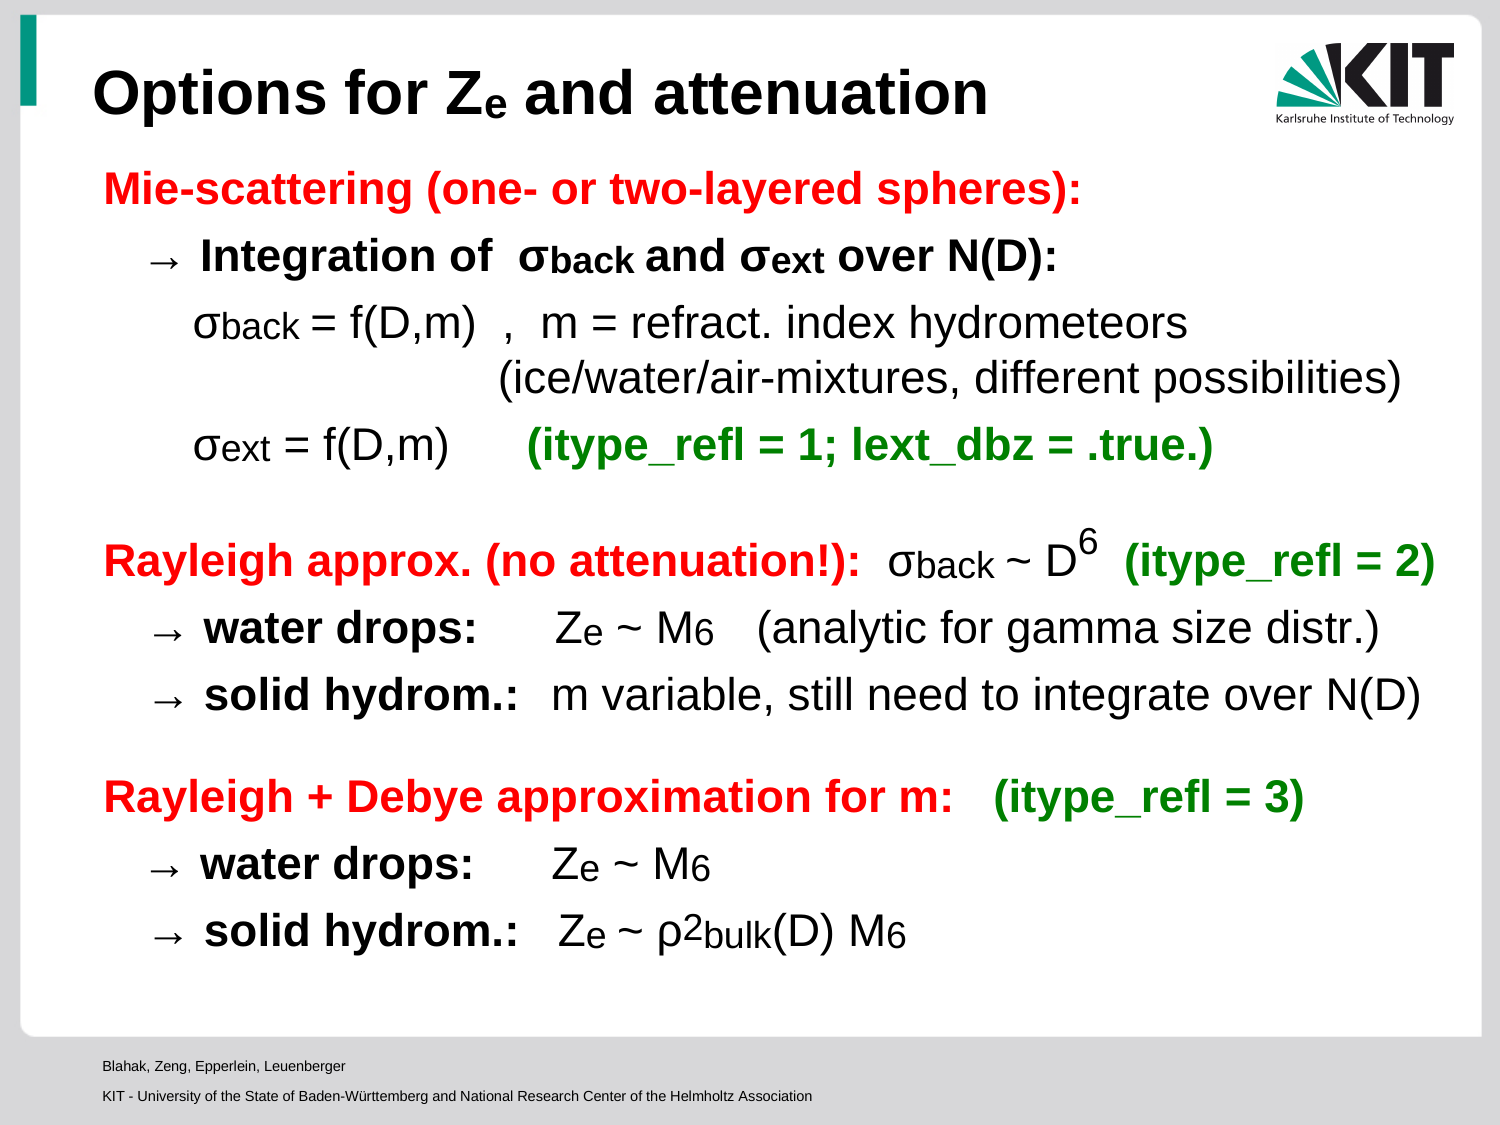

# Options for Ze and attenuation
Mie-scattering (one- or two-layered spheres):
 → Integration of σback and σext over N(D):
 σback = f(D,m) , m = refract. index hydrometeors (ice/water/air-mixtures, different possibilities)
 σext = f(D,m) (itype_refl = 1; lext_dbz = .true.)
Rayleigh approx. (no attenuation!): σback ~ D6 (itype_refl = 2)
 → water drops: Ze ~ M6 (analytic for gamma size distr.)
 → solid hydrom.: m variable, still need to integrate over N(D)
Rayleigh + Debye approximation for m: (itype_refl = 3)
 → water drops: Ze ~ M6
 → solid hydrom.: Ze ~ ρ2bulk(D) M6
KIT - University of the State of Baden-Württemberg and National Research Center of the Helmholtz Association